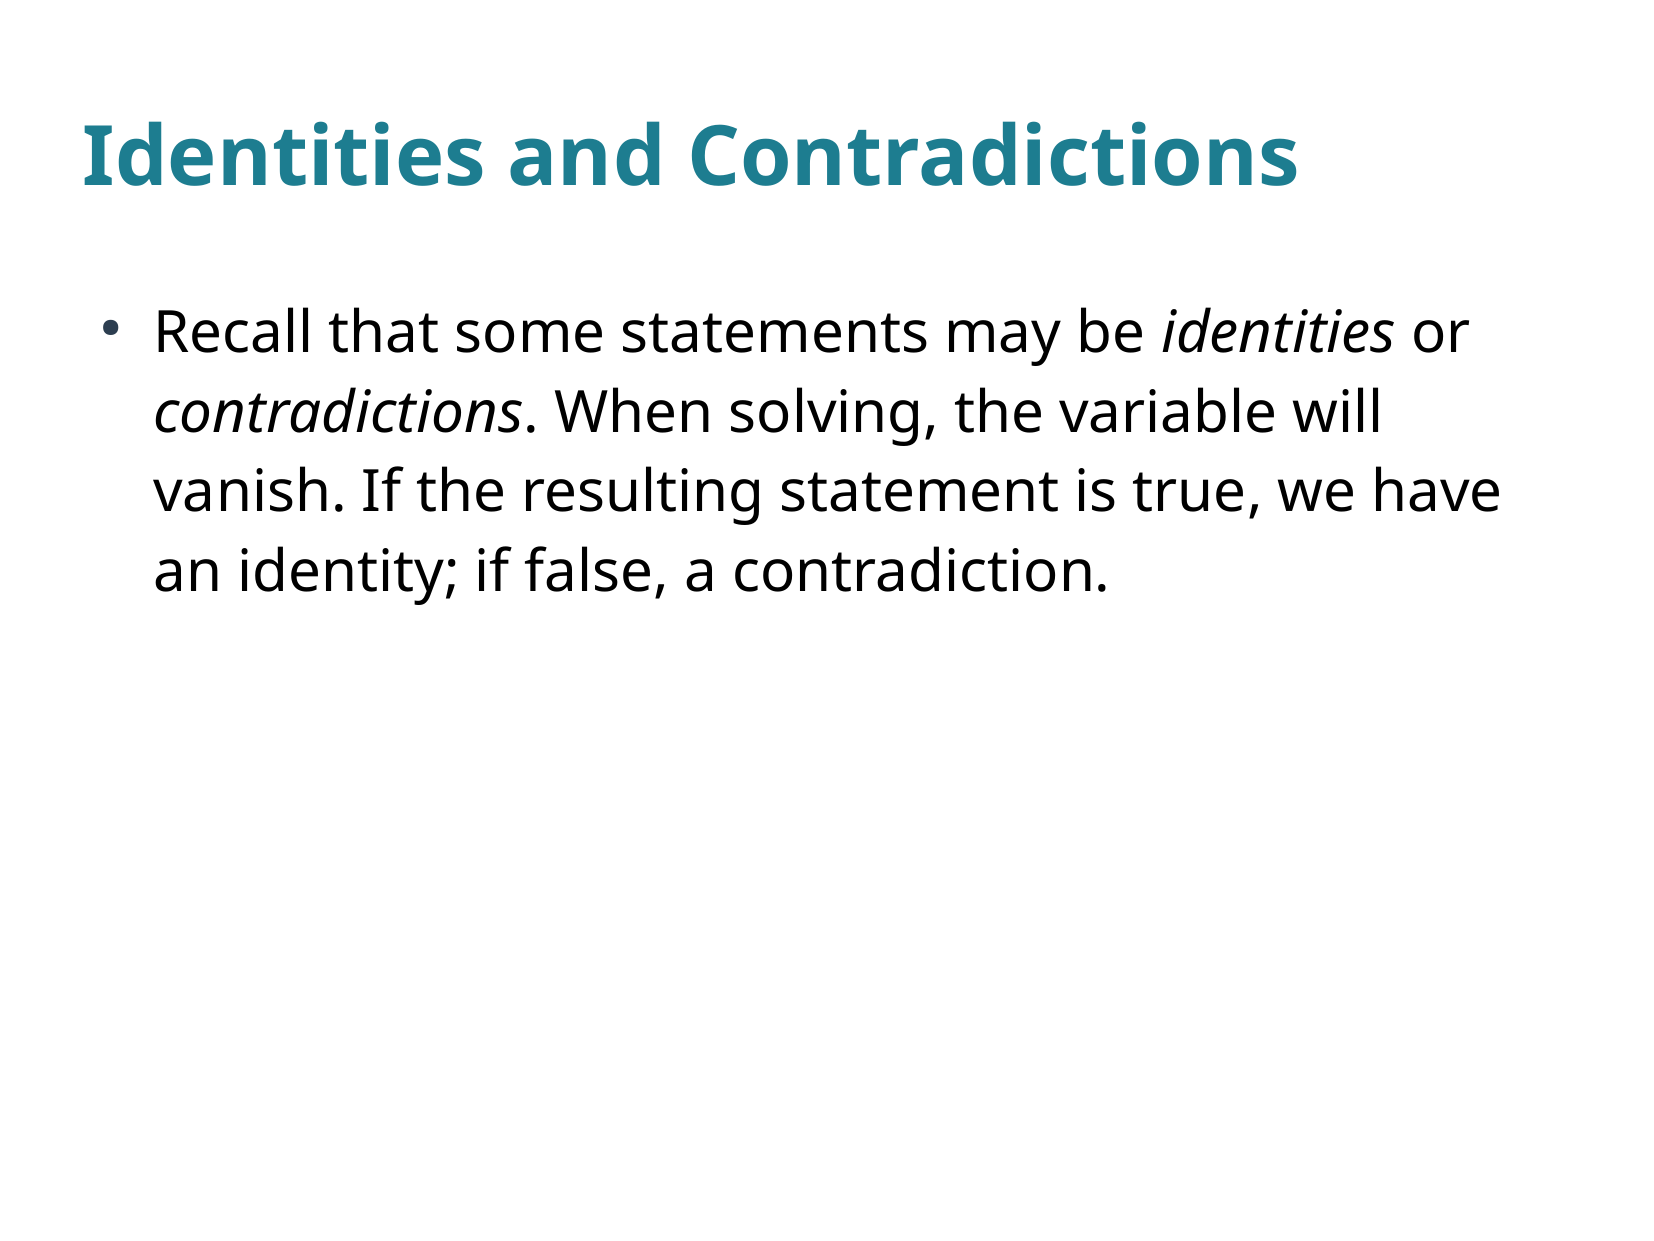

# Identities and Contradictions
Recall that some statements may be identities or contradictions. When solving, the variable will vanish. If the resulting statement is true, we have an identity; if false, a contradiction.